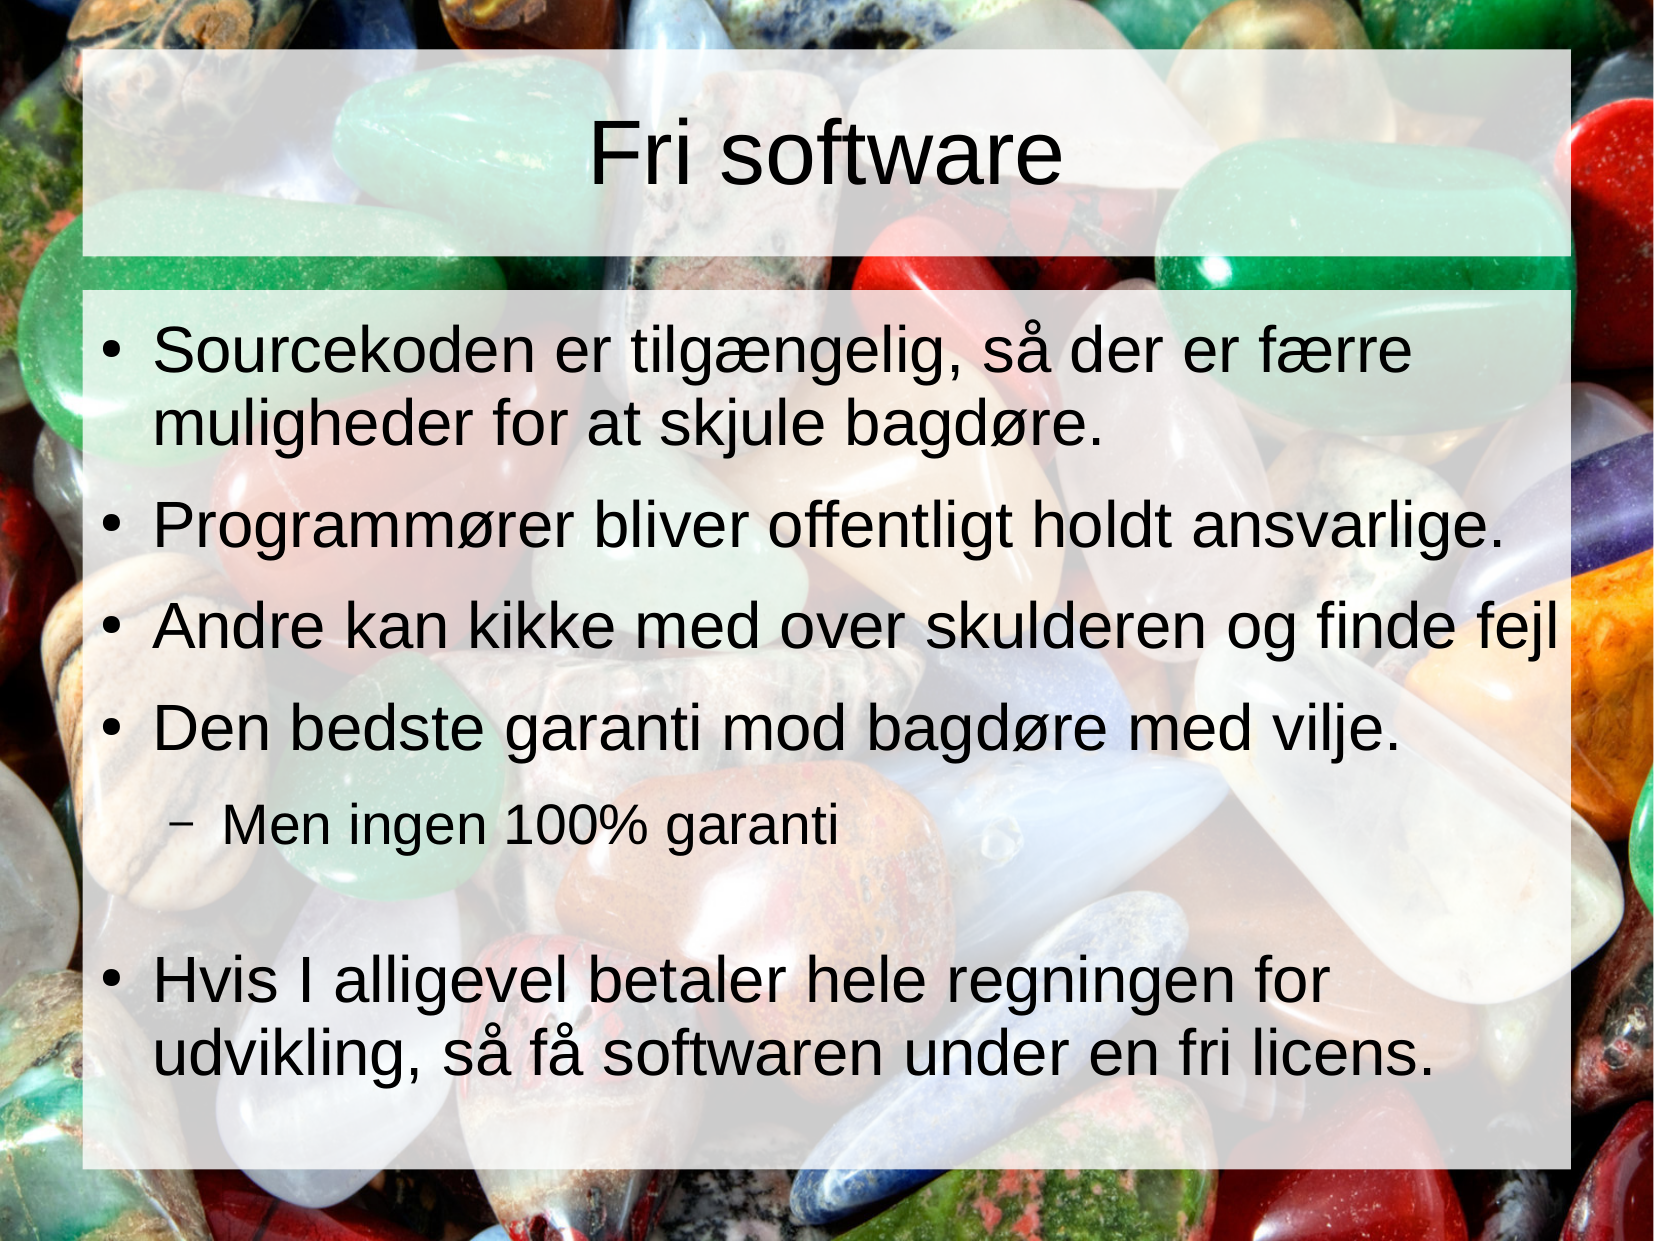

# Fri software
Sourcekoden er tilgængelig, så der er færre muligheder for at skjule bagdøre.
Programmører bliver offentligt holdt ansvarlige.
Andre kan kikke med over skulderen og finde fejl
Den bedste garanti mod bagdøre med vilje.
Men ingen 100% garanti
Hvis I alligevel betaler hele regningen for udvikling, så få softwaren under en fri licens.